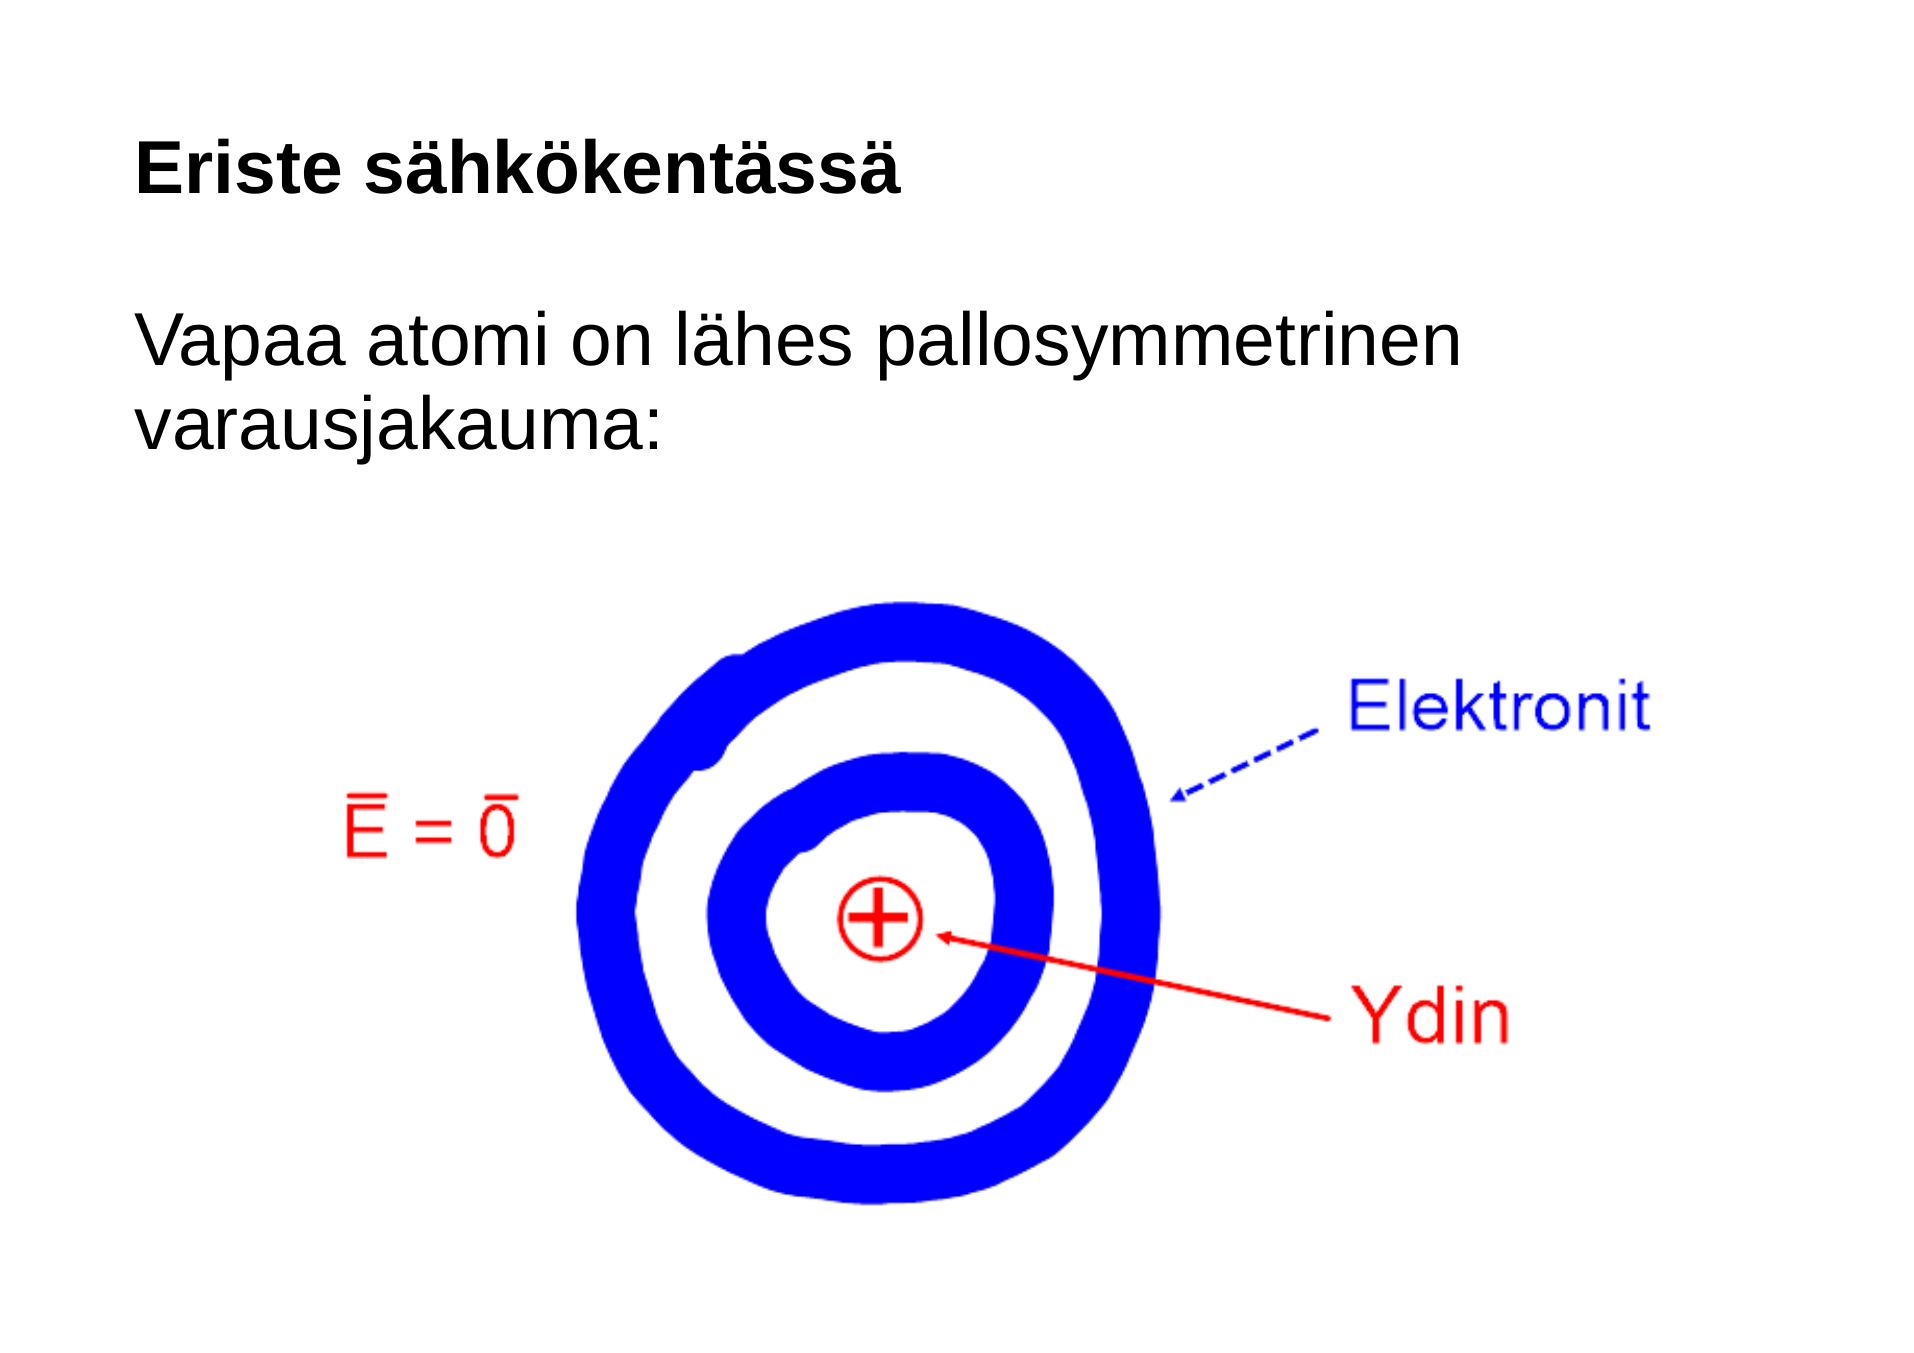

Eriste sähkökentässä
Vapaa atomi on lähes pallosymmetrinen varausjakauma: